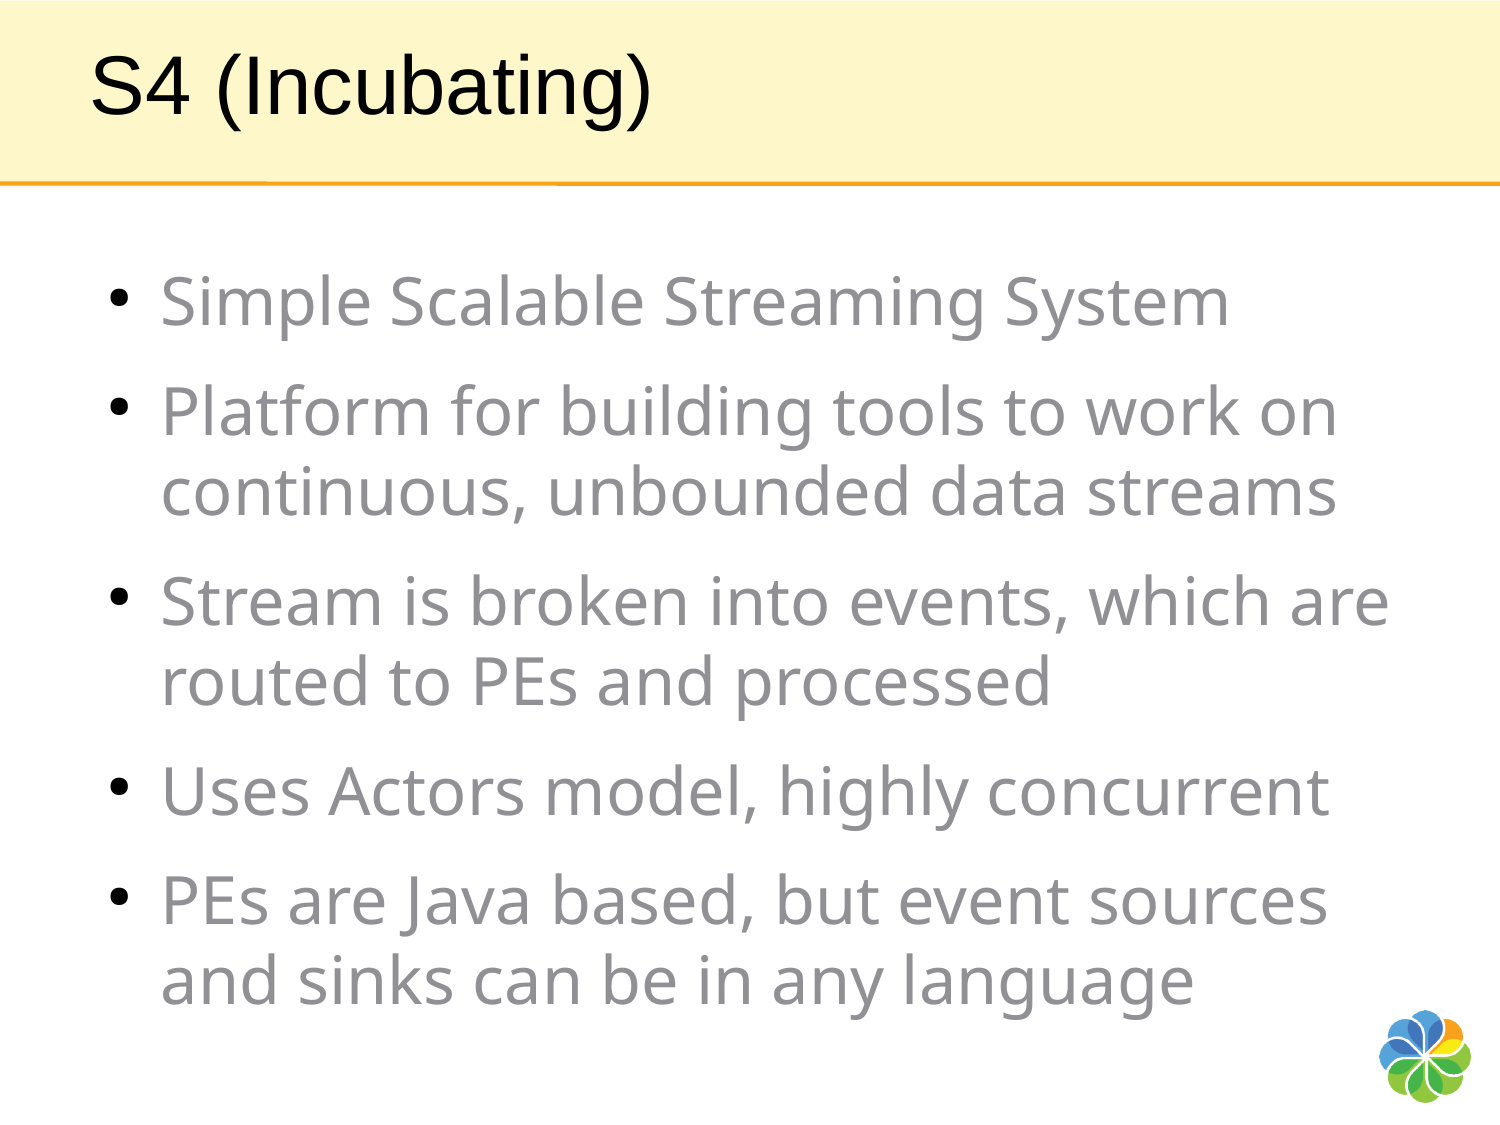

# S4 (Incubating)
Simple Scalable Streaming System
Platform for building tools to work on continuous, unbounded data streams
Stream is broken into events, which are routed to PEs and processed
Uses Actors model, highly concurrent
PEs are Java based, but event sources and sinks can be in any language